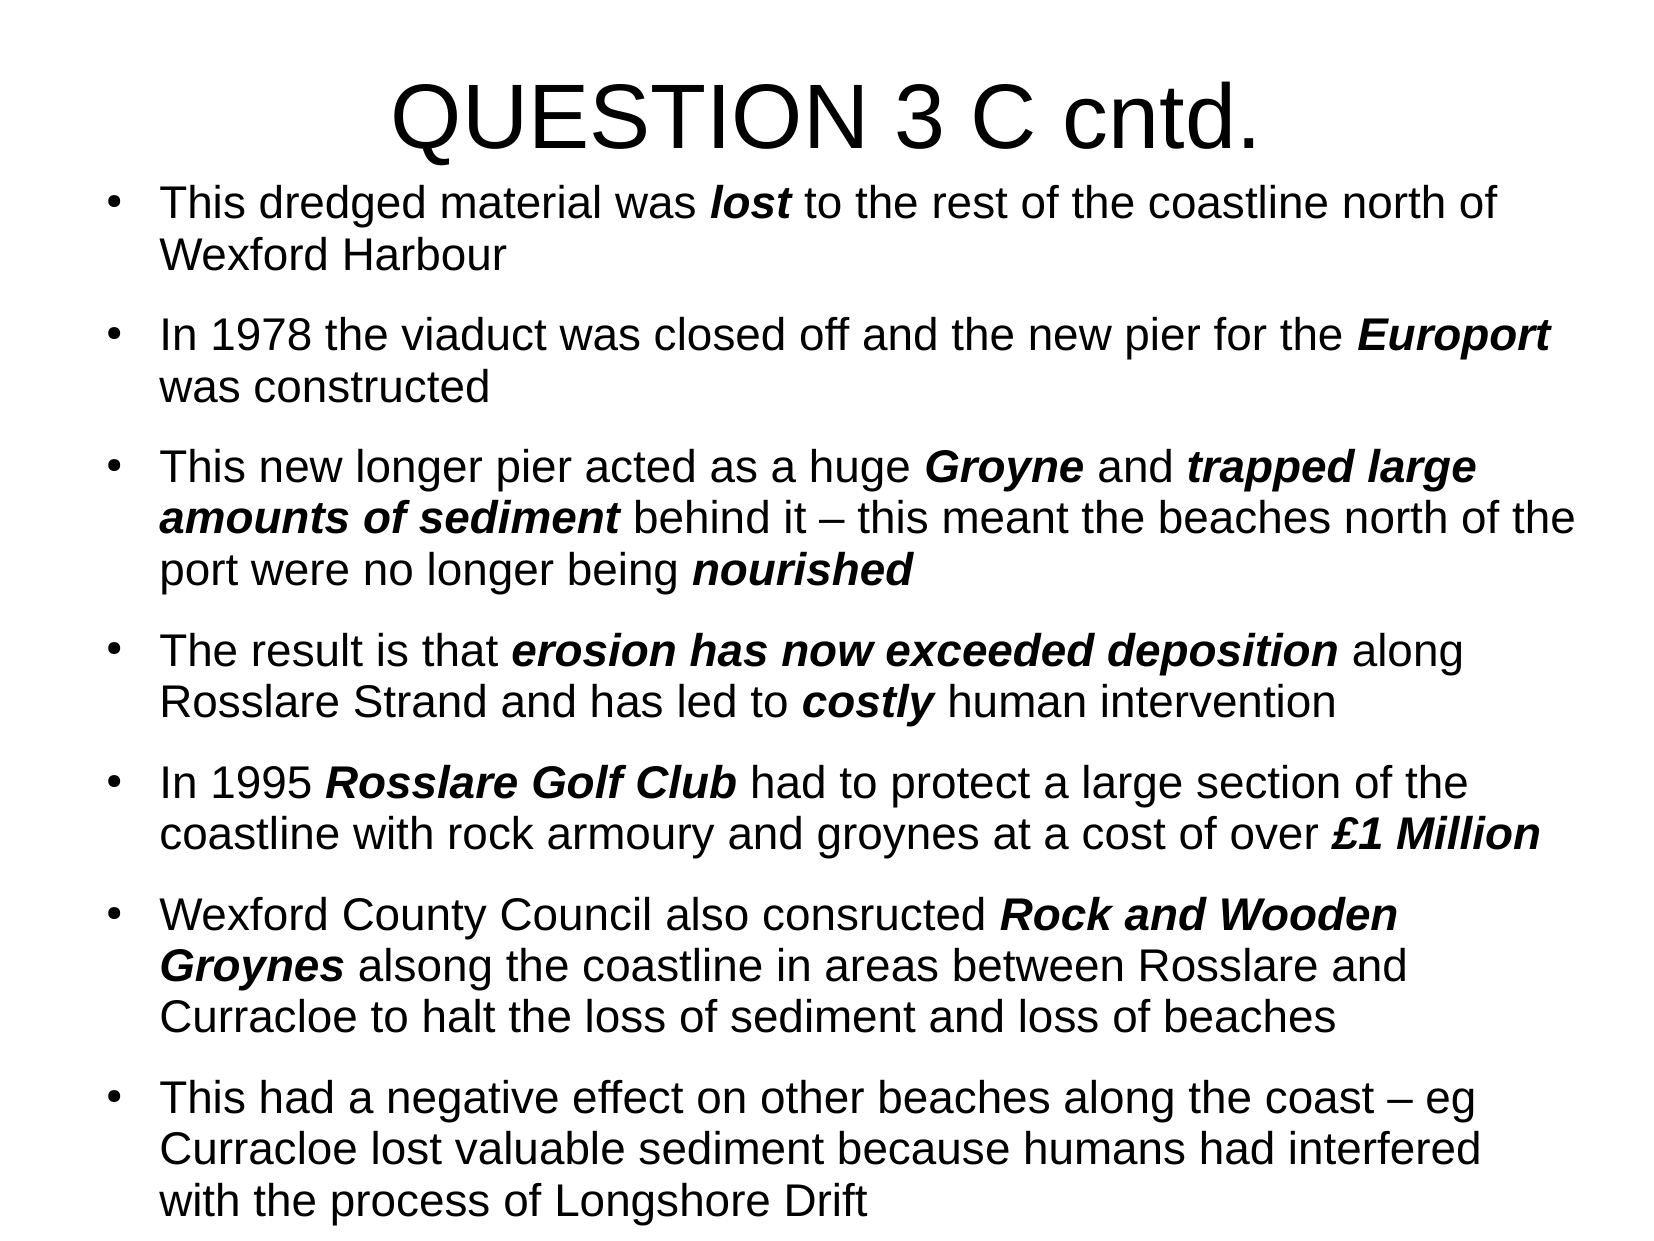

# QUESTION 3 C cntd.
This dredged material was lost to the rest of the coastline north of Wexford Harbour
In 1978 the viaduct was closed off and the new pier for the Europort was constructed
This new longer pier acted as a huge Groyne and trapped large amounts of sediment behind it – this meant the beaches north of the port were no longer being nourished
The result is that erosion has now exceeded deposition along Rosslare Strand and has led to costly human intervention
In 1995 Rosslare Golf Club had to protect a large section of the coastline with rock armoury and groynes at a cost of over £1 Million
Wexford County Council also consructed Rock and Wooden Groynes alsong the coastline in areas between Rosslare and Curracloe to halt the loss of sediment and loss of beaches
This had a negative effect on other beaches along the coast – eg Curracloe lost valuable sediment because humans had interfered with the process of Longshore Drift